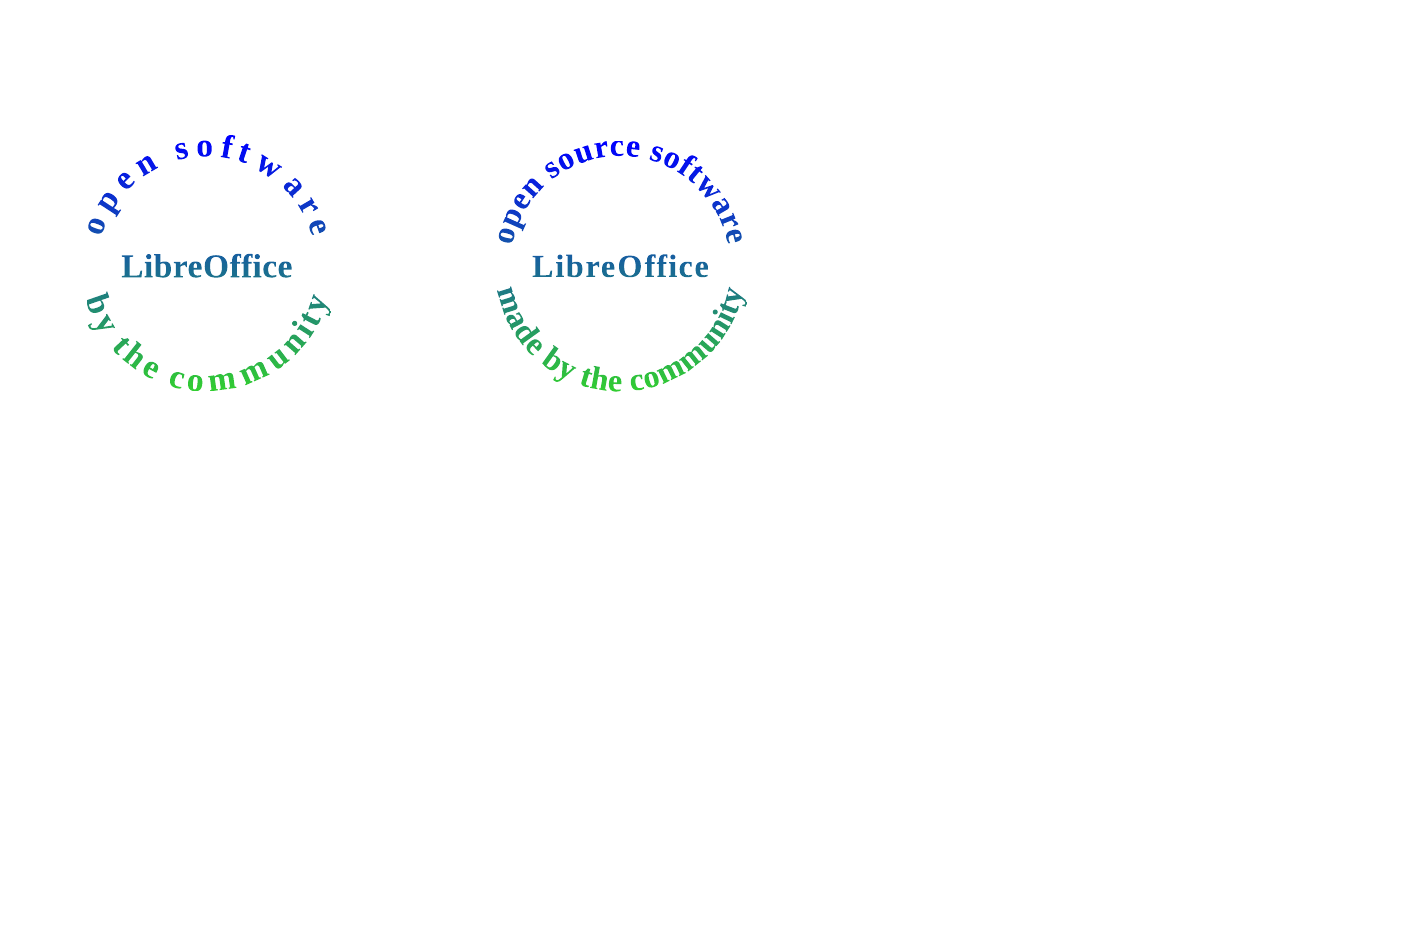

open software
LibreOffice
by the community
open source software
LibreOffice
made by the community